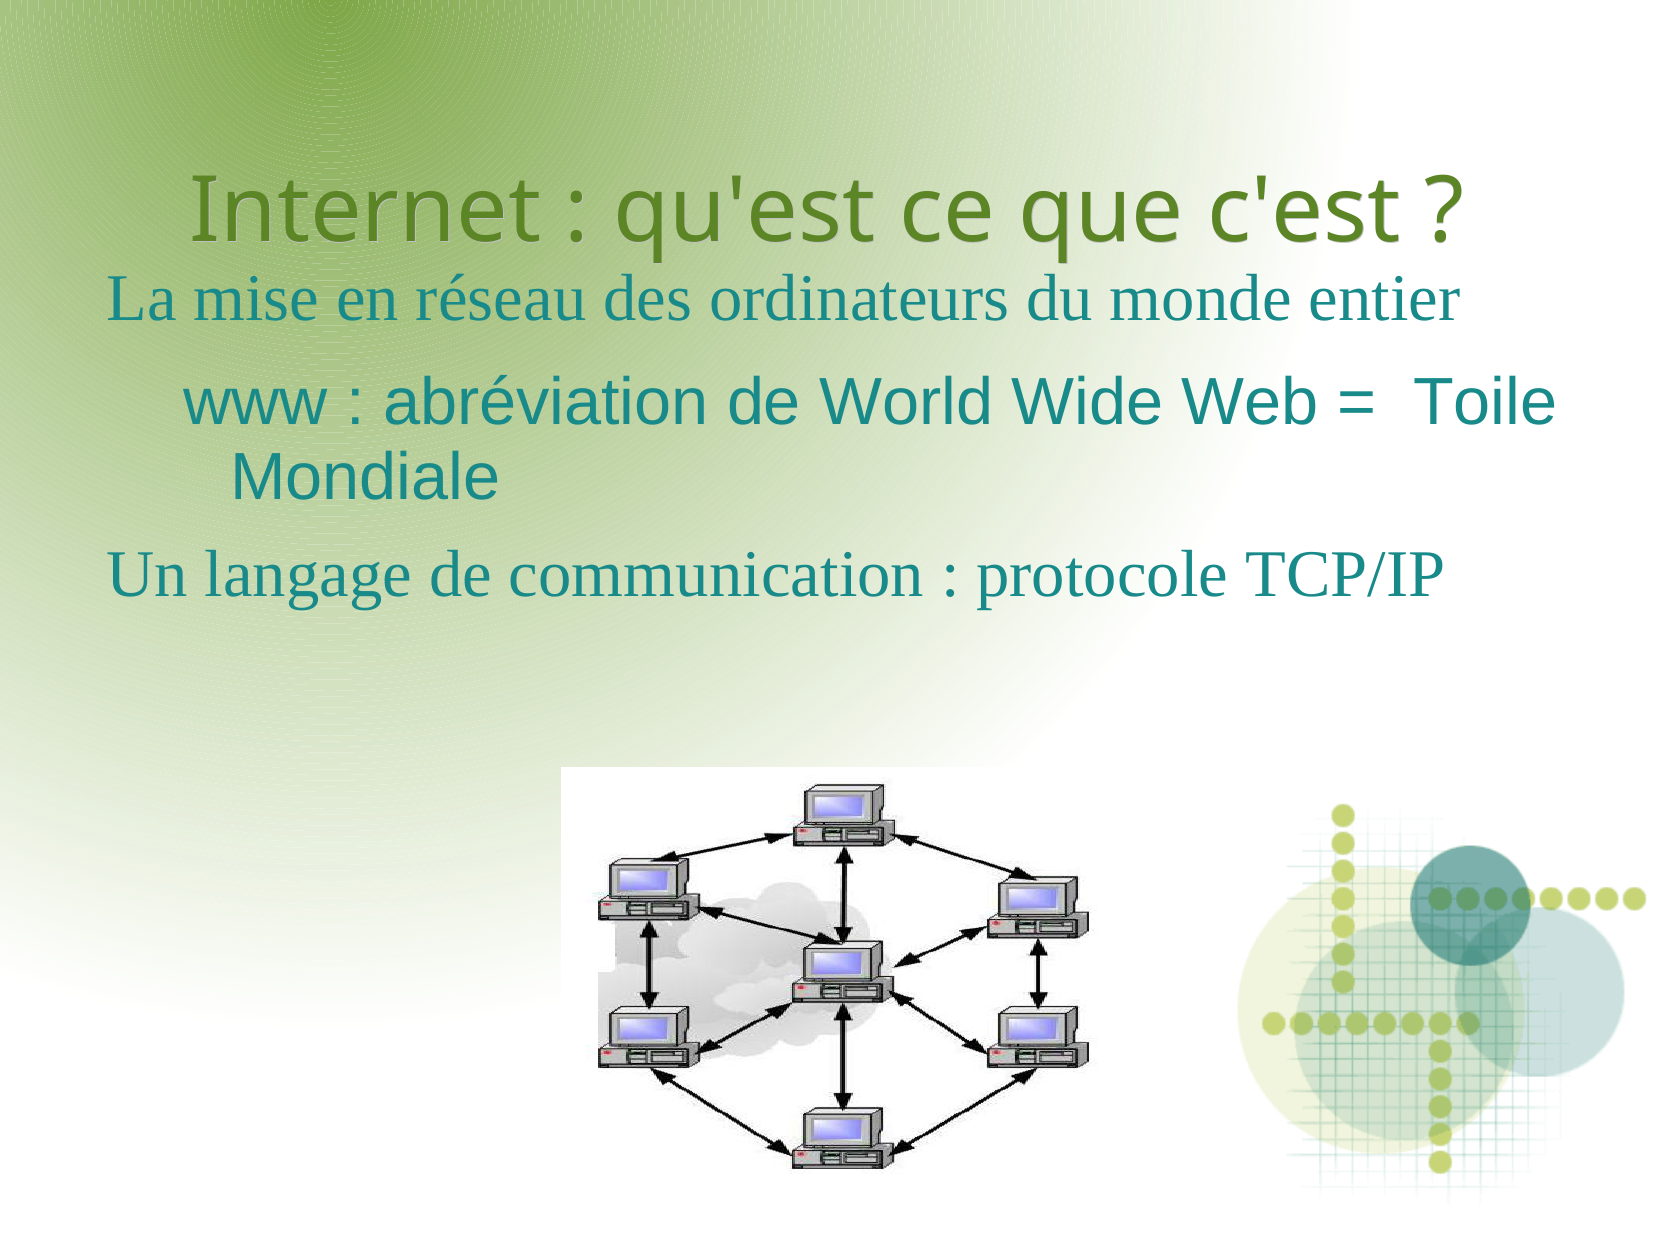

# Internet : qu'est ce que c'est ?
La mise en réseau des ordinateurs du monde entier
www : abréviation de World Wide Web = Toile Mondiale
Un langage de communication : protocole TCP/IP